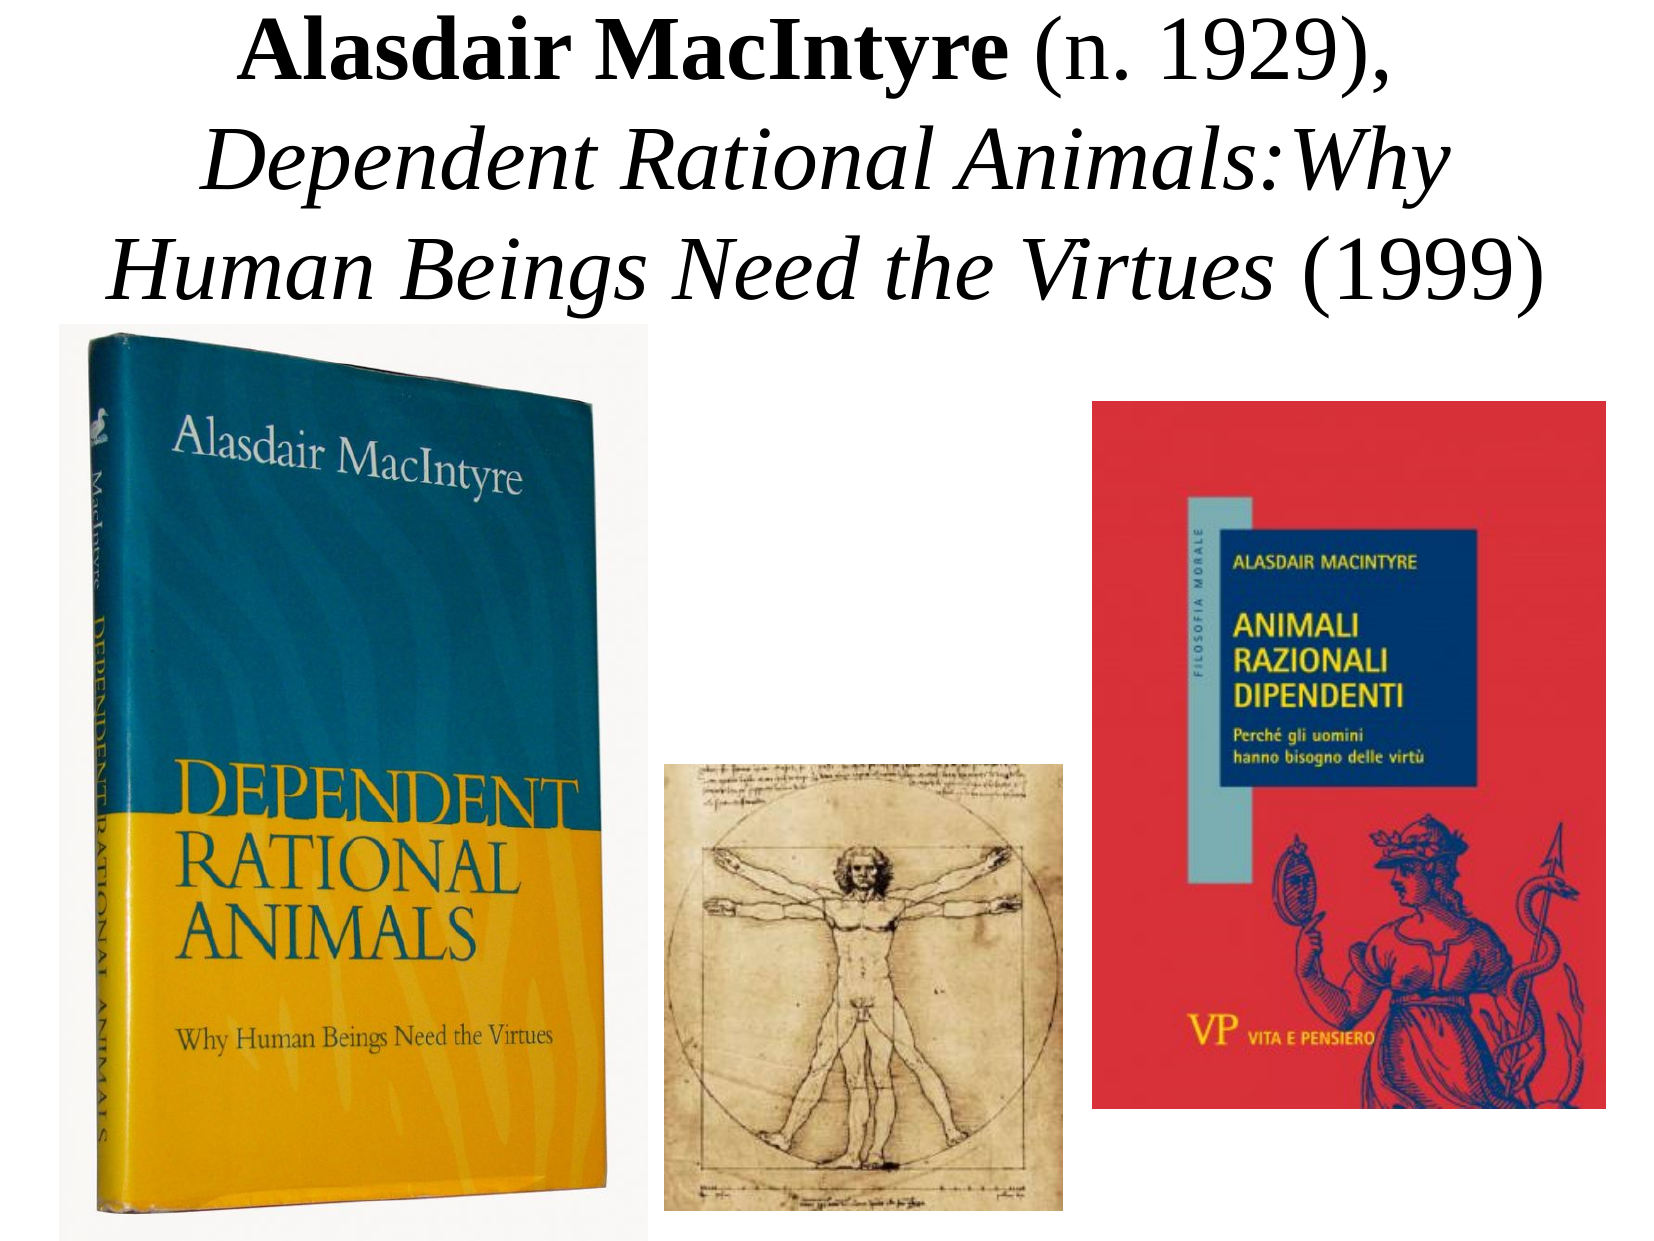

# Alasdair MacIntyre (n. 1929), Dependent Rational Animals:Why Human Beings Need the Virtues (1999)